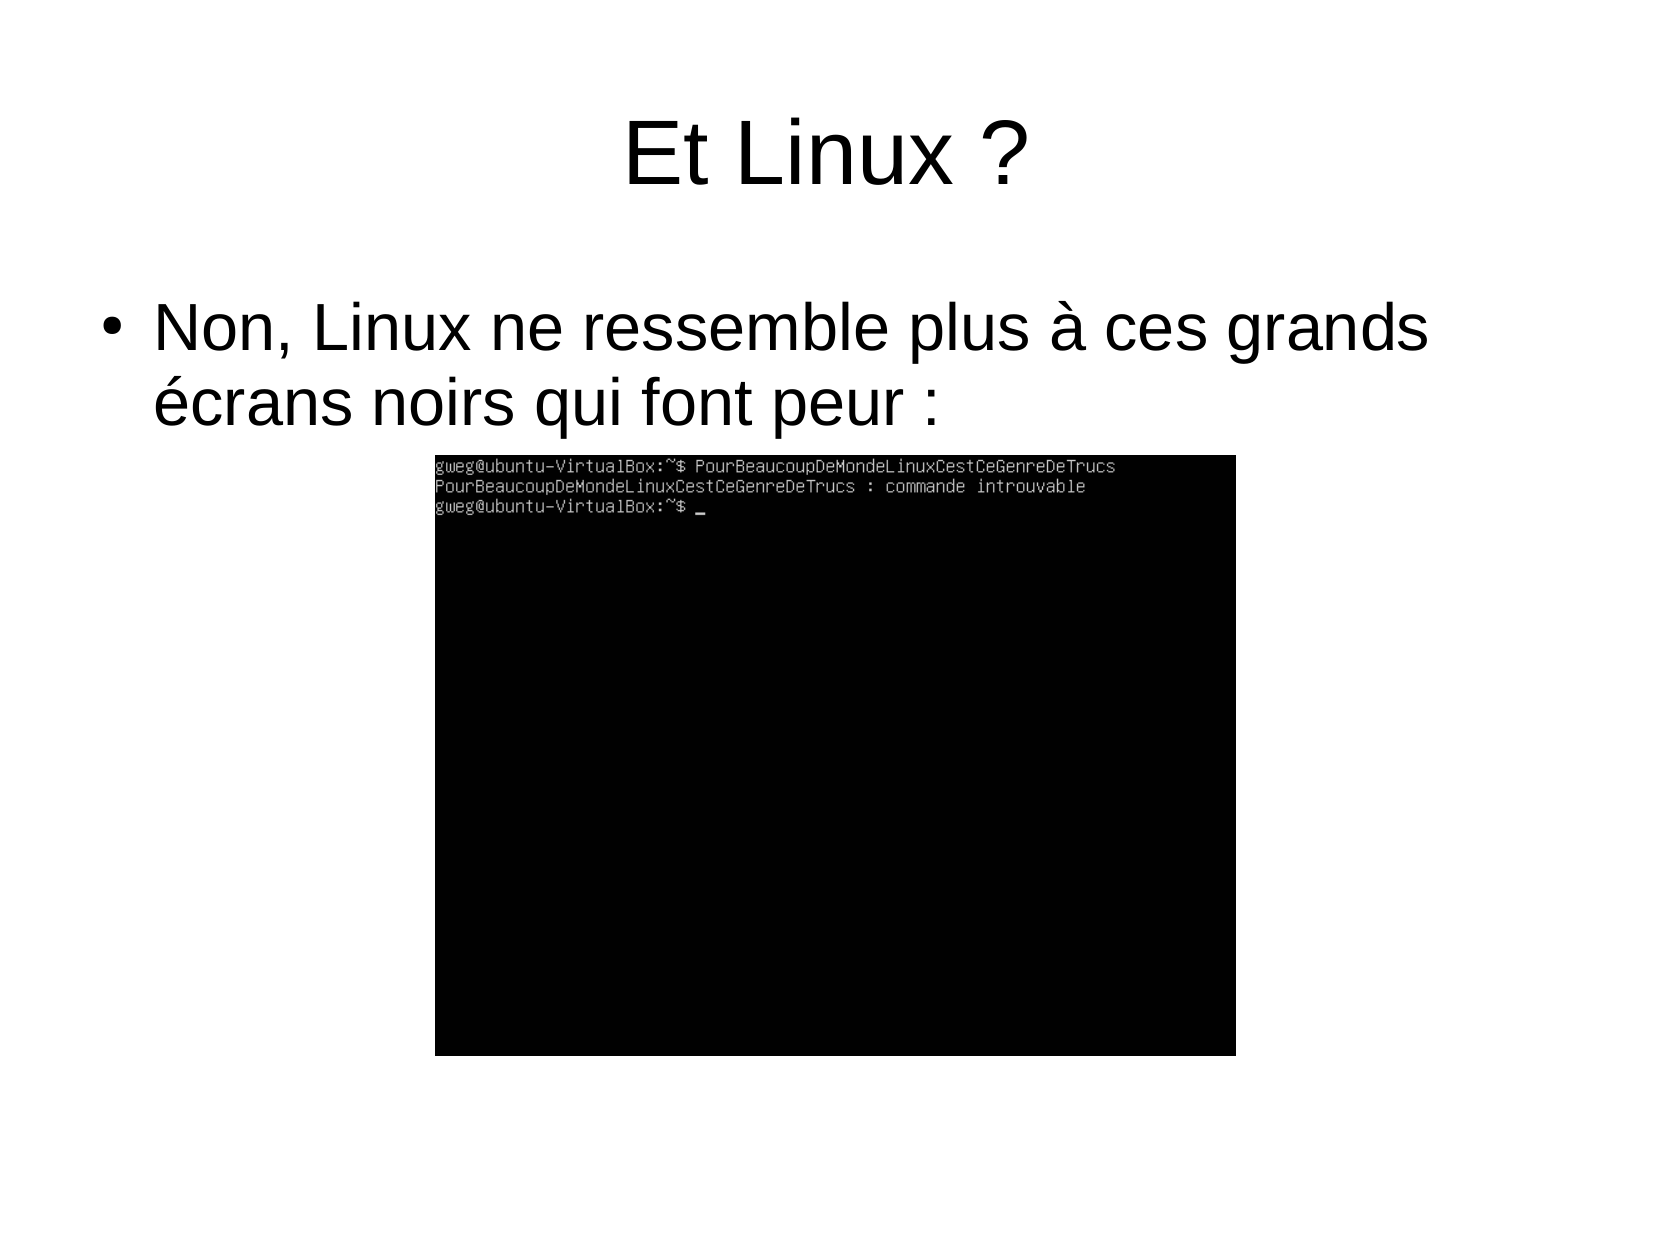

# Et Linux ?
Non, Linux ne ressemble plus à ces grands écrans noirs qui font peur :